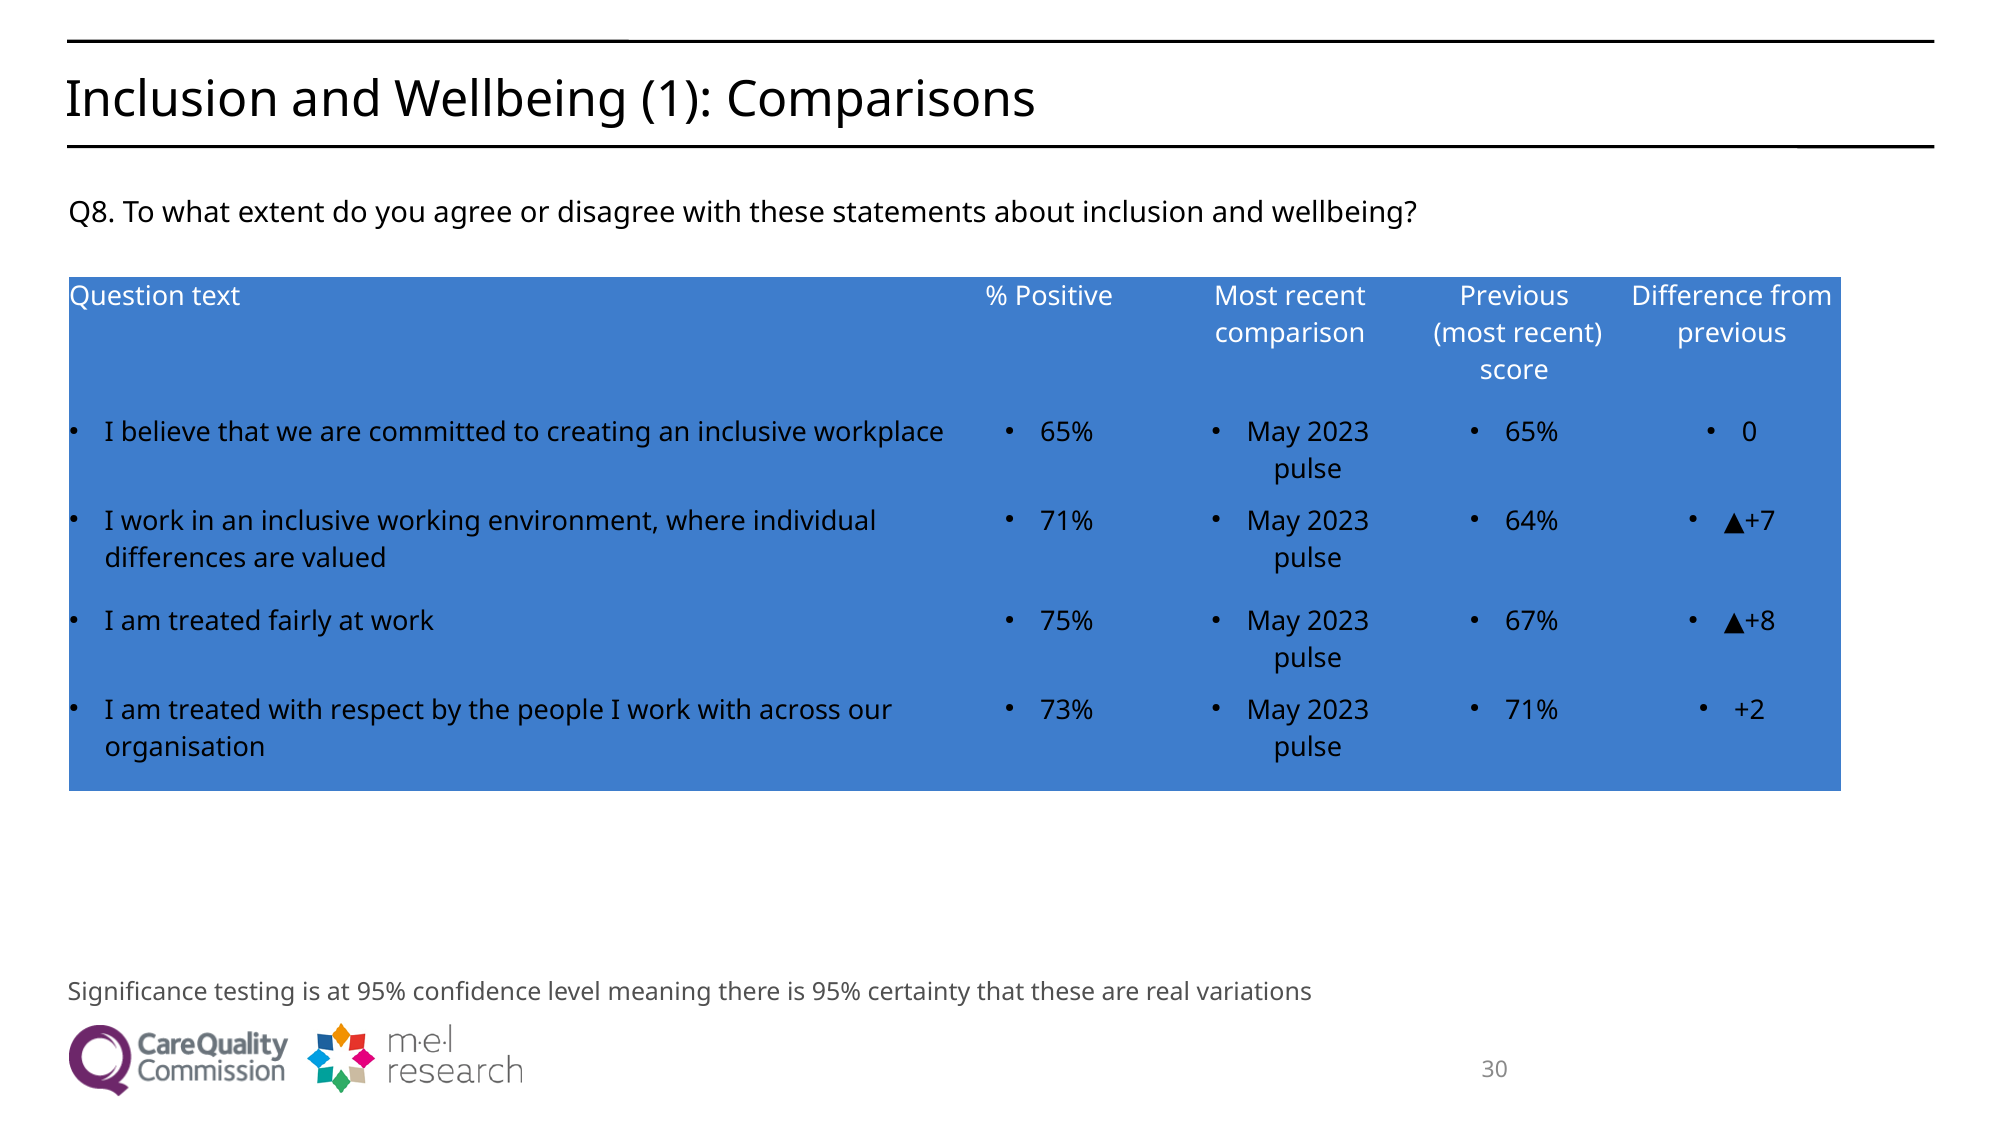

# Inclusion and Wellbeing (1): Comparisons
Q8. To what extent do you agree or disagree with these statements about inclusion and wellbeing?
| Question text | % Positive | | Most recent comparison | Previous (most recent) score | Difference from previous |
| --- | --- | --- | --- | --- | --- |
| I believe that we are committed to creating an inclusive workplace | 65% | | May 2023 pulse | 65% | 0 |
| I work in an inclusive working environment, where individual differences are valued | 71% | | May 2023 pulse | 64% | ▲+7 |
| I am treated fairly at work | 75% | | May 2023 pulse | 67% | ▲+8 |
| I am treated with respect by the people I work with across our organisation | 73% | | May 2023 pulse | 71% | +2 |
Significance testing is at 95% confidence level meaning there is 95% certainty that these are real variations
28